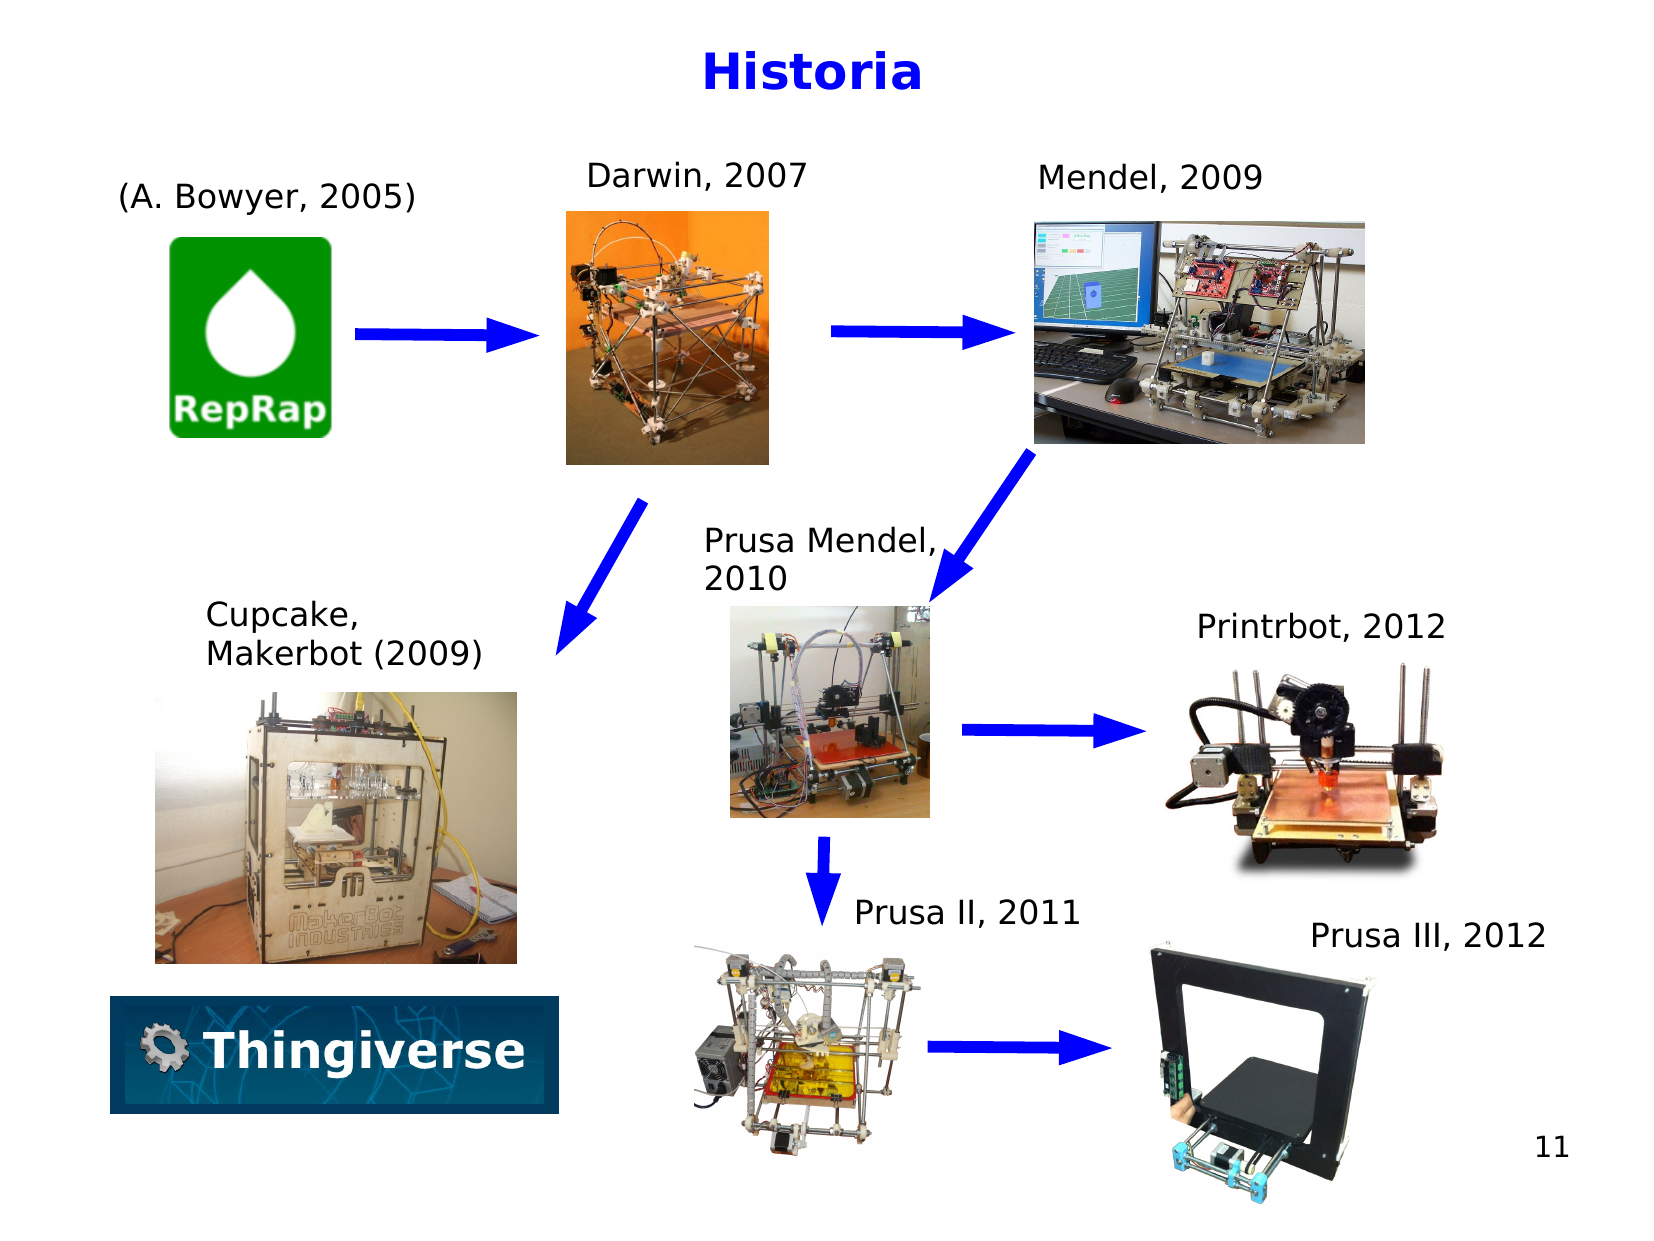

Historia
Darwin, 2007
Mendel, 2009
 (A. Bowyer, 2005)
Prusa Mendel, 2010
Cupcake, Makerbot (2009)
Printrbot, 2012
Prusa II, 2011
Prusa III, 2012
11